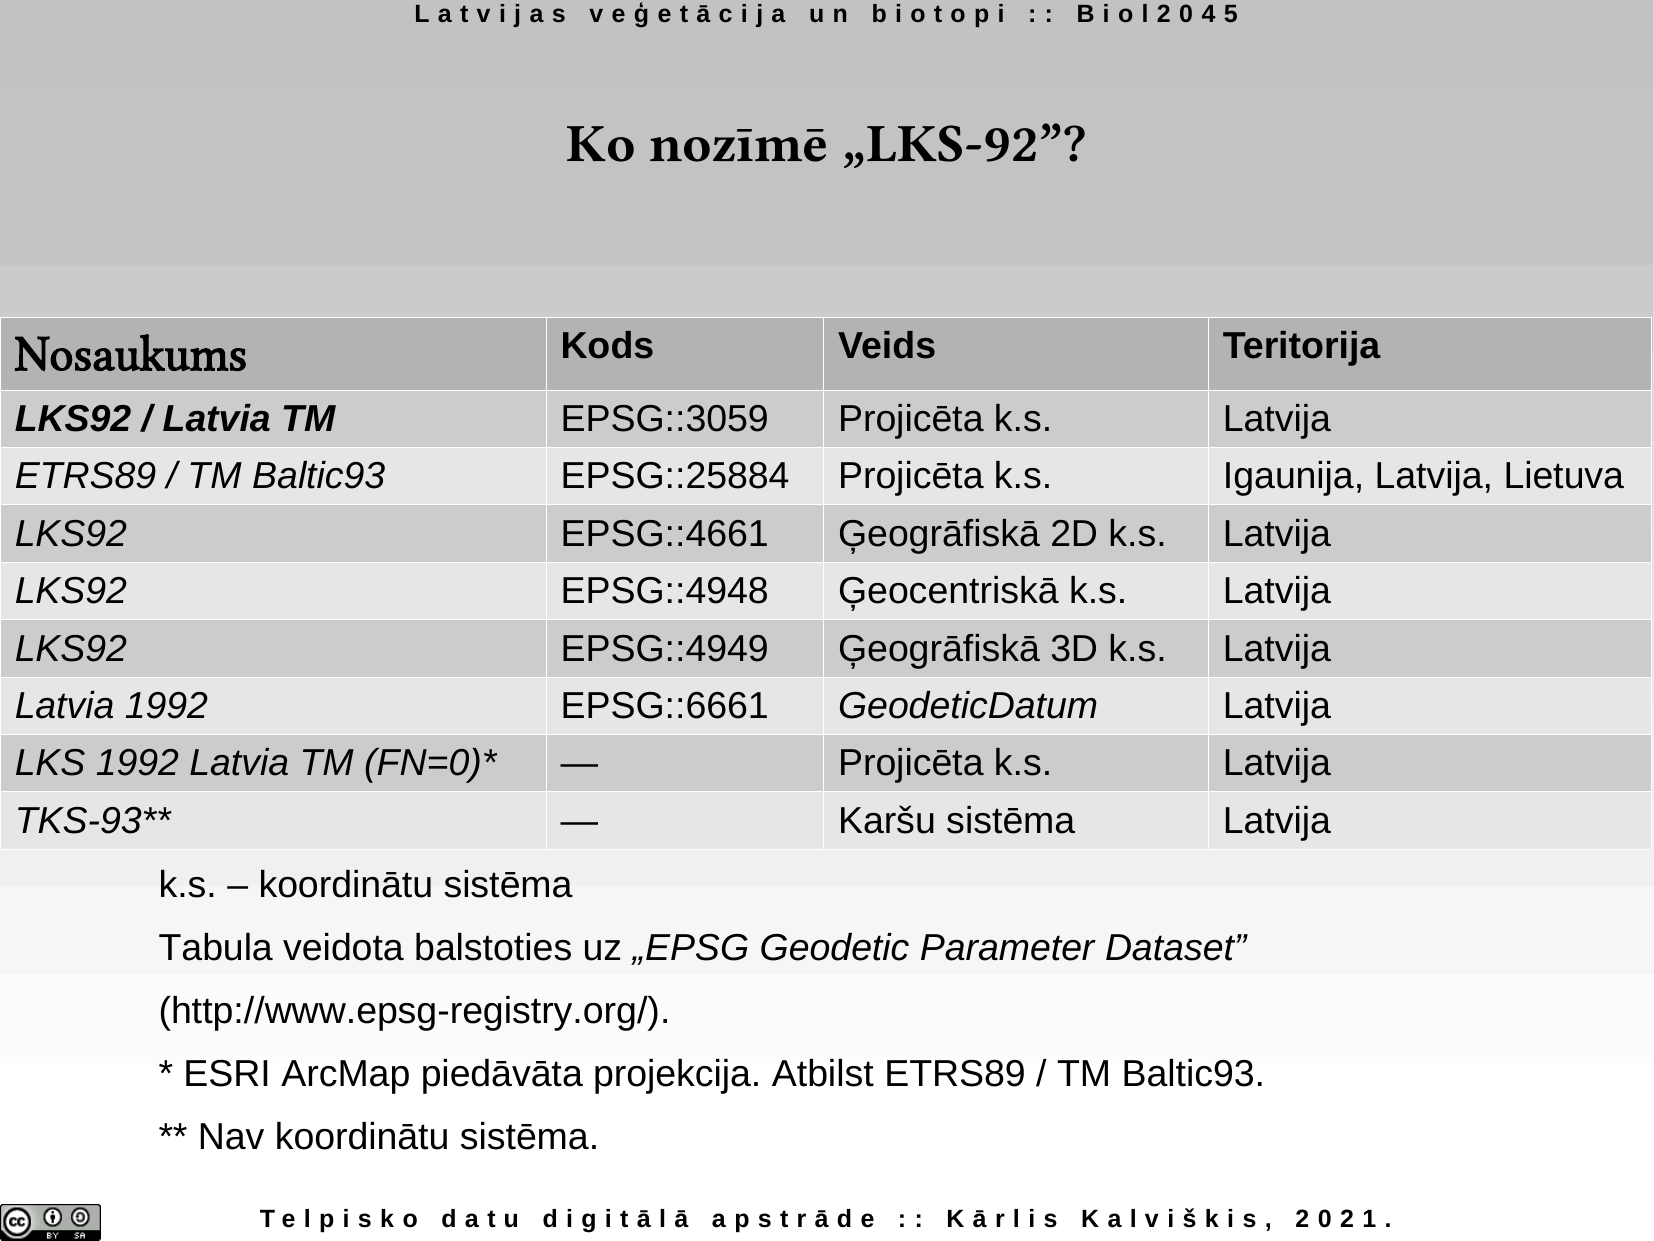

# Ko nozīmē „LKS-92”?
| Nosaukums | Kods | Veids | Teritorija |
| --- | --- | --- | --- |
| LKS92 / Latvia TM | EPSG::3059 | Projicēta k.s. | Latvija |
| ETRS89 / TM Baltic93 | EPSG::25884 | Projicēta k.s. | Igaunija, Latvija, Lietuva |
| LKS92 | EPSG::4661 | Ģeogrāfiskā 2D k.s. | Latvija |
| LKS92 | EPSG::4948 | Ģeocentriskā k.s. | Latvija |
| LKS92 | EPSG::4949 | Ģeogrāfiskā 3D k.s. | Latvija |
| Latvia 1992 | EPSG::6661 | GeodeticDatum | Latvija |
| LKS 1992 Latvia TM (FN=0)\* | — | Projicēta k.s. | Latvija |
| TKS-93\*\* | — | Karšu sistēma | Latvija |
k.s. – koordinātu sistēma
Tabula veidota balstoties uz „EPSG Geodetic Parameter Dataset”
(http://www.epsg-registry.org/).
* ESRI ArcMap piedāvāta projekcija. Atbilst ETRS89 / TM Baltic93.
** Nav koordinātu sistēma.